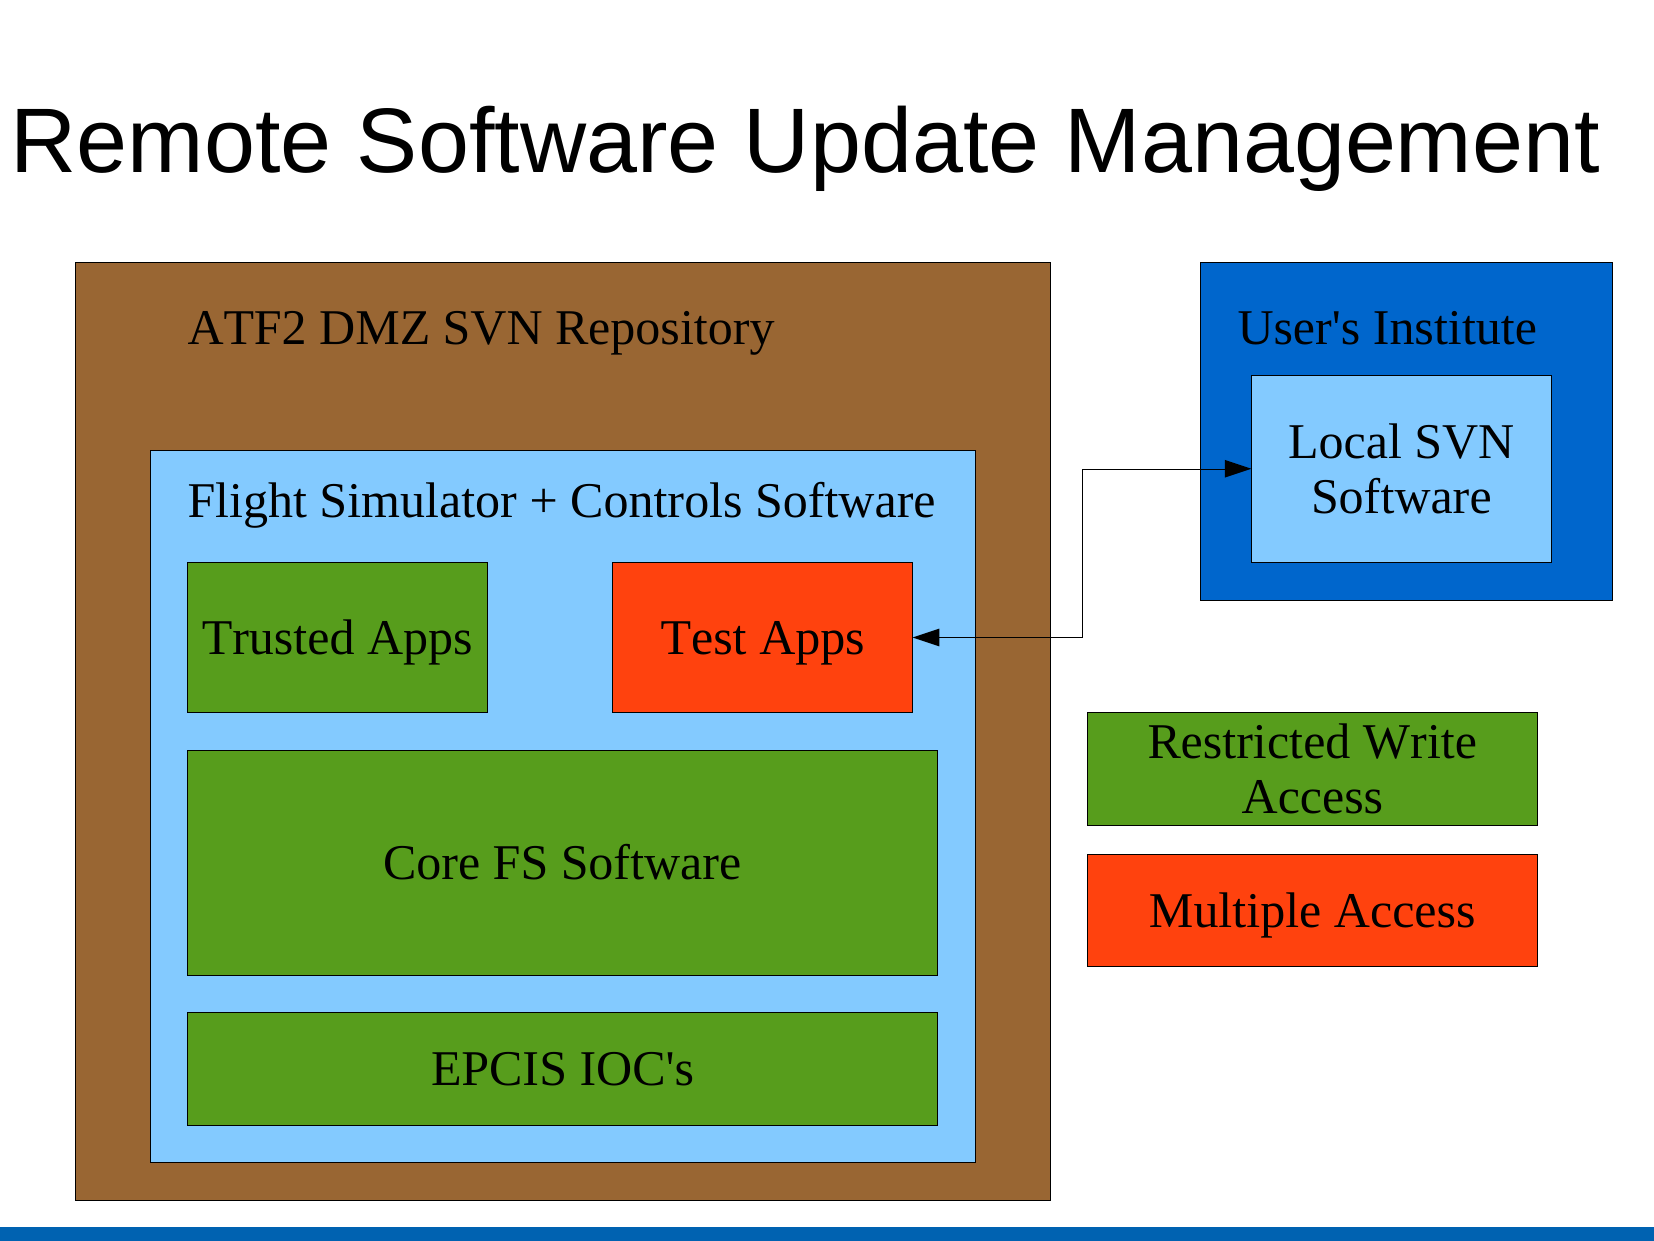

# Remote Software Update Management
ATF2 DMZ SVN Repository
User's Institute
Local SVN
Software
Flight Simulator + Controls Software
Trusted Apps
Test Apps
Restricted Write
Access
Core FS Software
Multiple Access
EPCIS IOC's